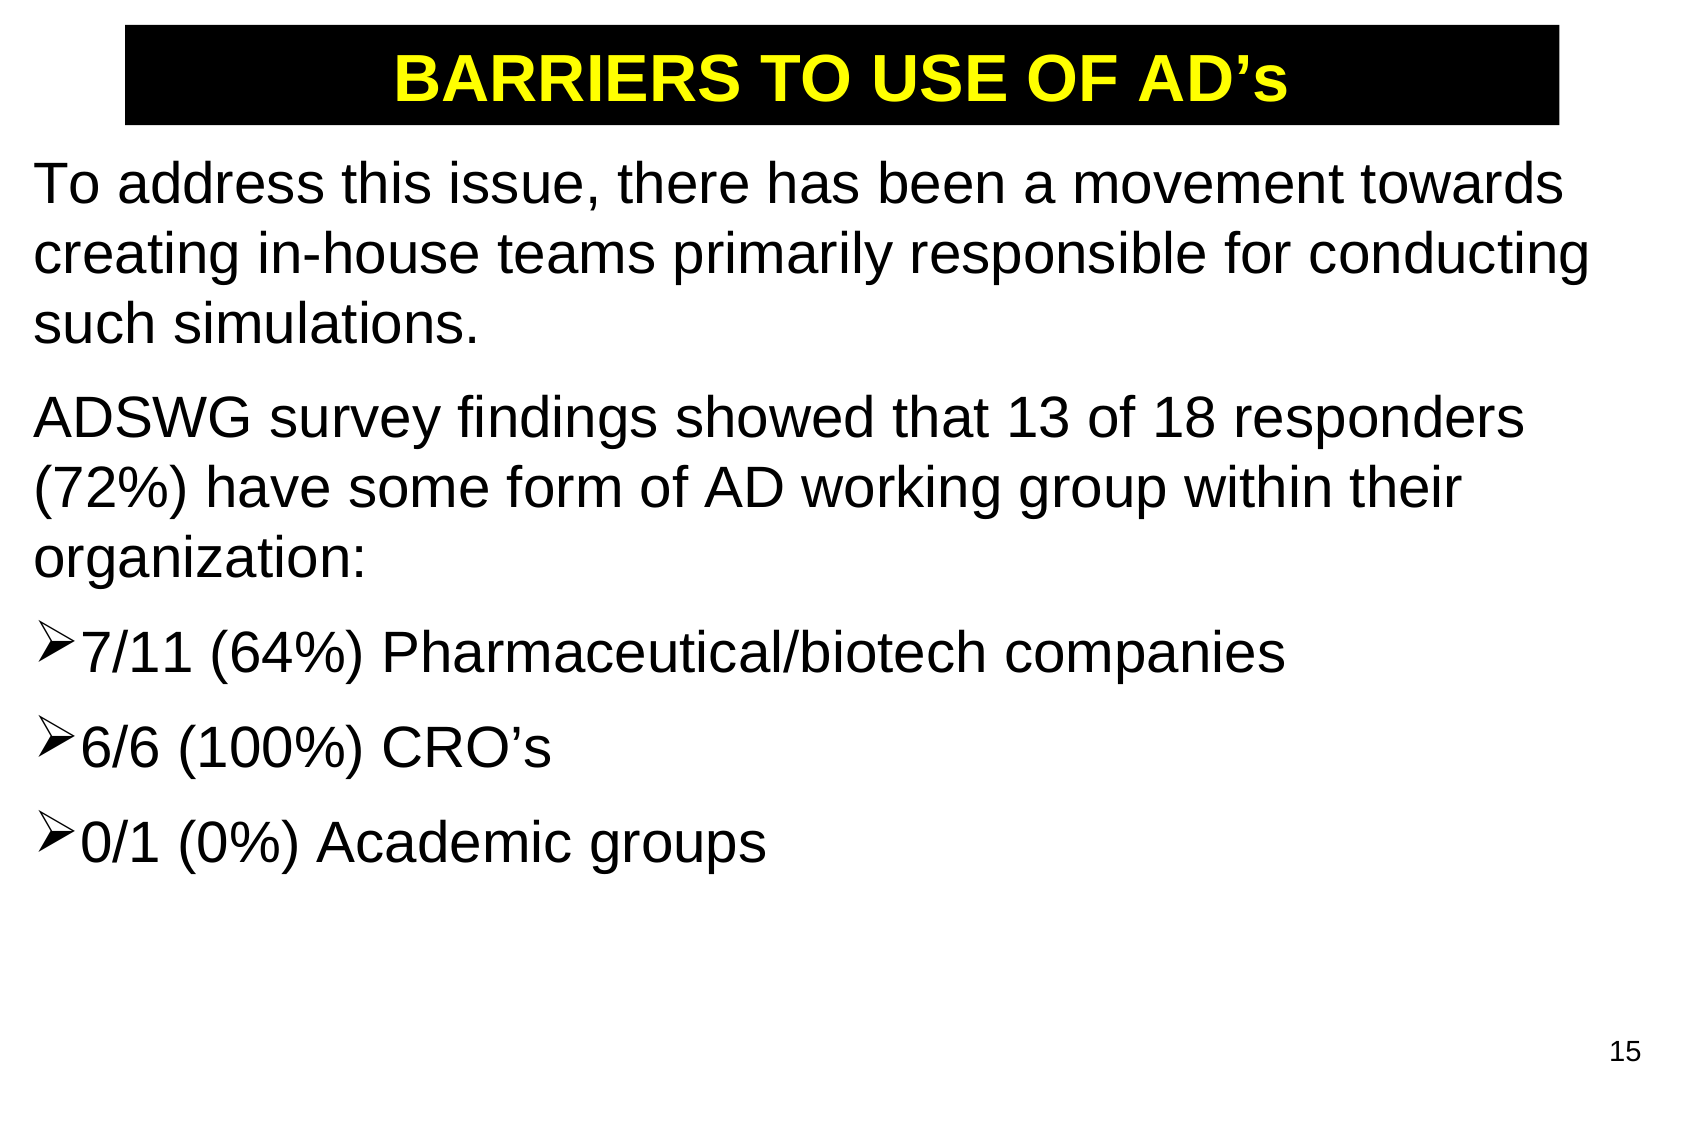

# BARRIERS TO USE OF AD’s
To address this issue, there has been a movement towards creating in-house teams primarily responsible for conducting such simulations.
ADSWG survey findings showed that 13 of 18 responders (72%) have some form of AD working group within their organization:
7/11 (64%) Pharmaceutical/biotech companies
6/6 (100%) CRO’s
0/1 (0%) Academic groups
15